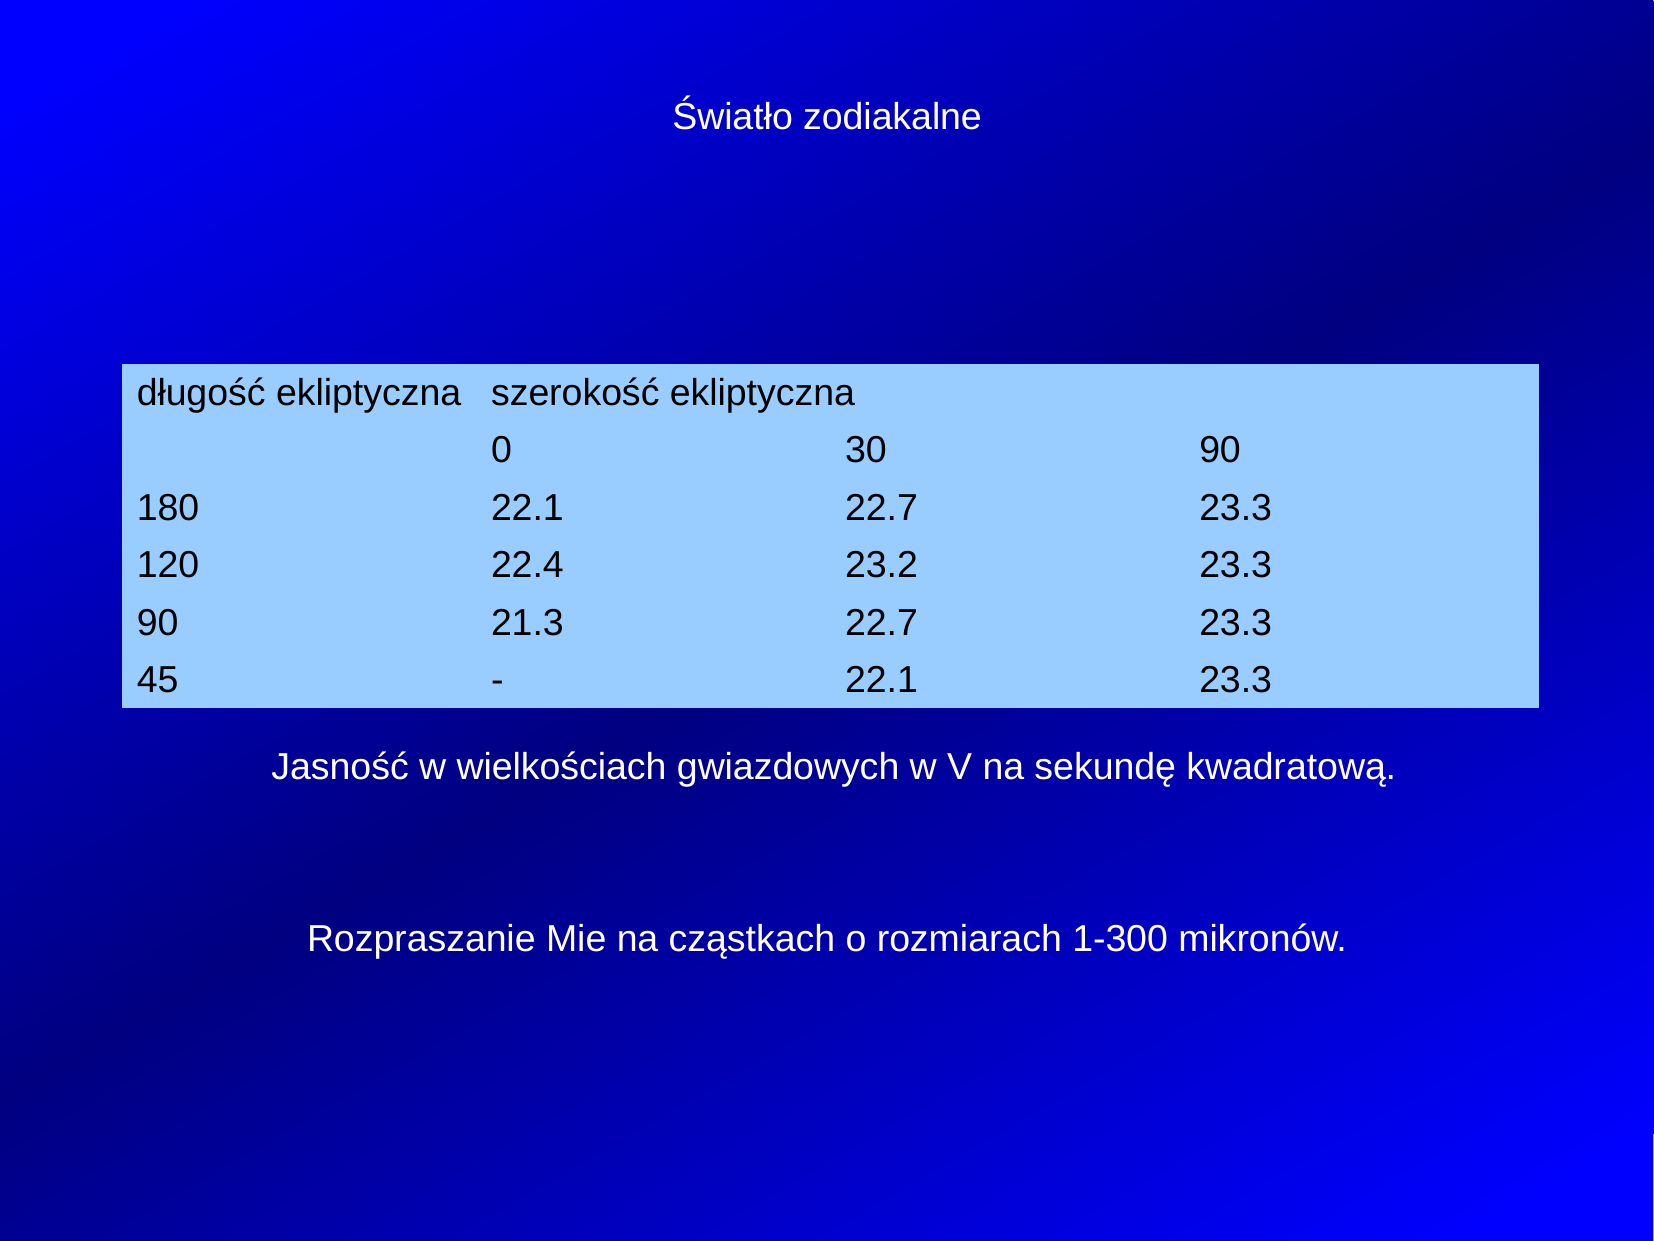

Światło zodiakalne
| długość ekliptyczna | szerokość ekliptyczna | | |
| --- | --- | --- | --- |
| | 0 | 30 | 90 |
| 180 | 22.1 | 22.7 | 23.3 |
| 120 | 22.4 | 23.2 | 23.3 |
| 90 | 21.3 | 22.7 | 23.3 |
| 45 | - | 22.1 | 23.3 |
Jasność w wielkościach gwiazdowych w V na sekundę kwadratową.
Rozpraszanie Mie na cząstkach o rozmiarach 1-300 mikronów.